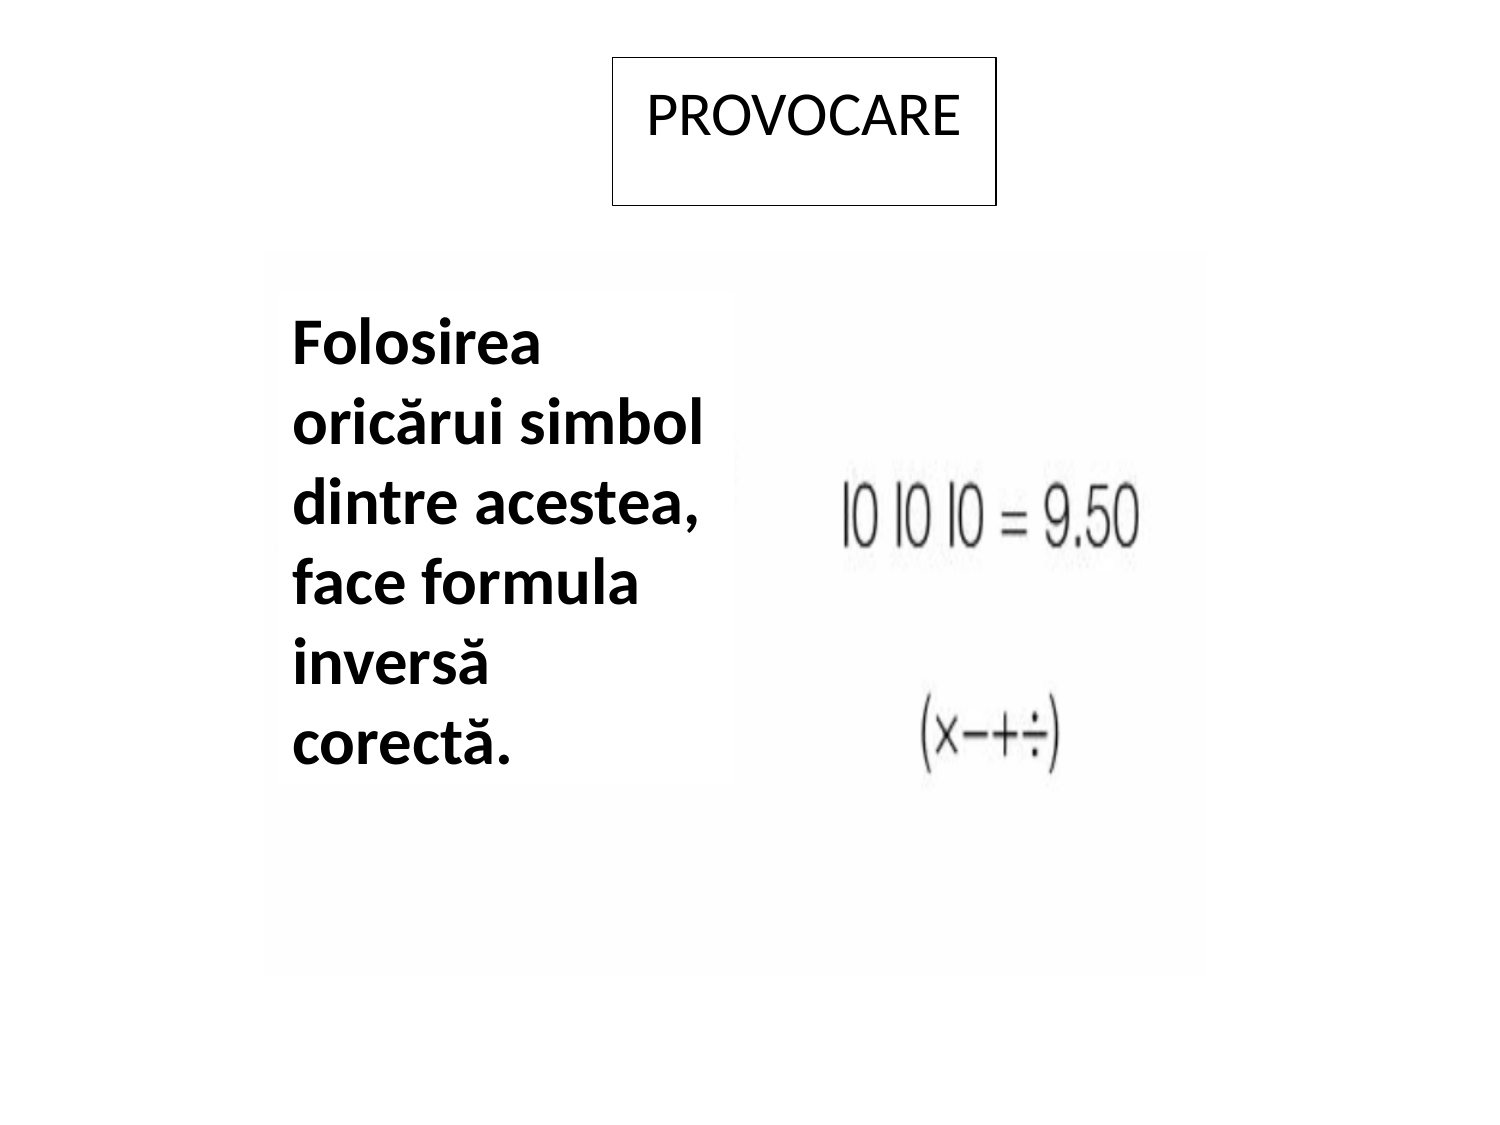

# PROVOCARE
Folosirea oricărui simbol dintre acestea, face formula inversă corectă.